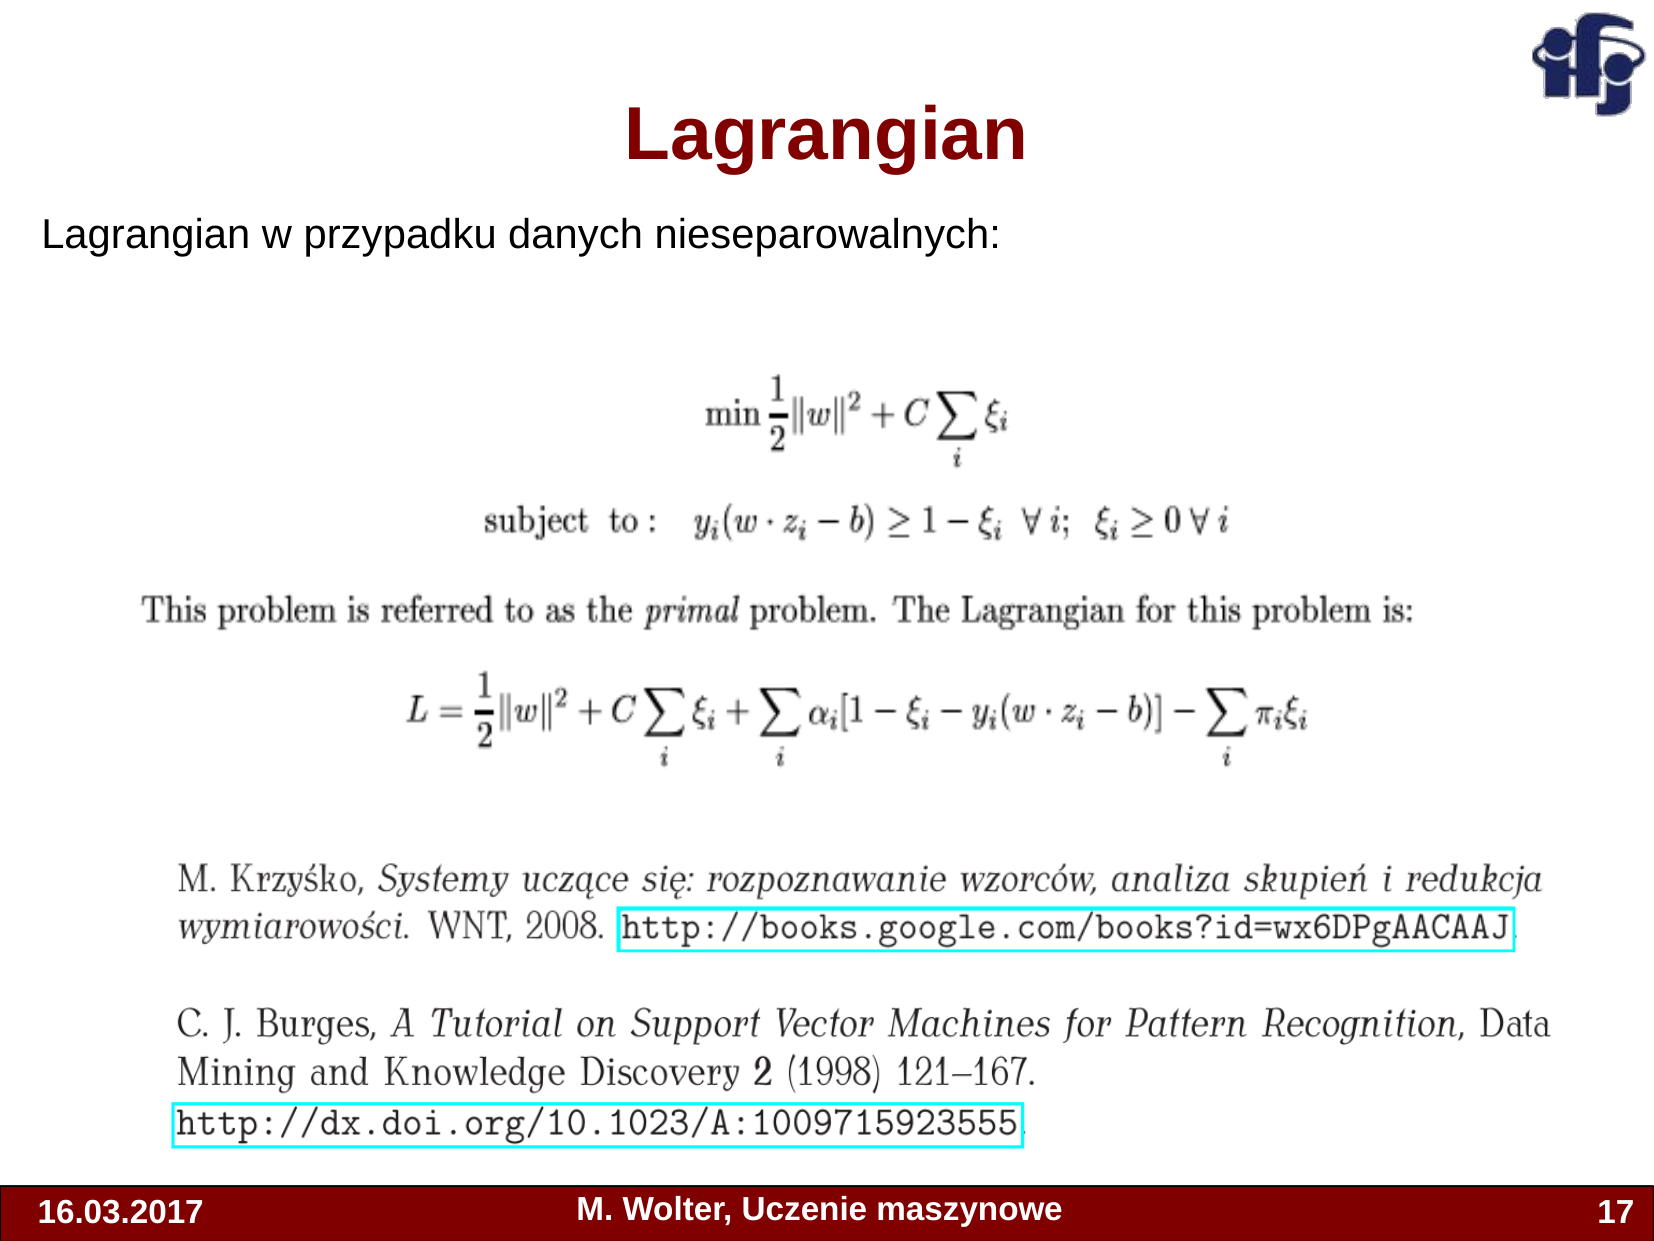

# Lagrangian
Lagrangian w przypadku danych nieseparowalnych:
7.11.2007
Marcin Wolter, "Support Vector Machines"